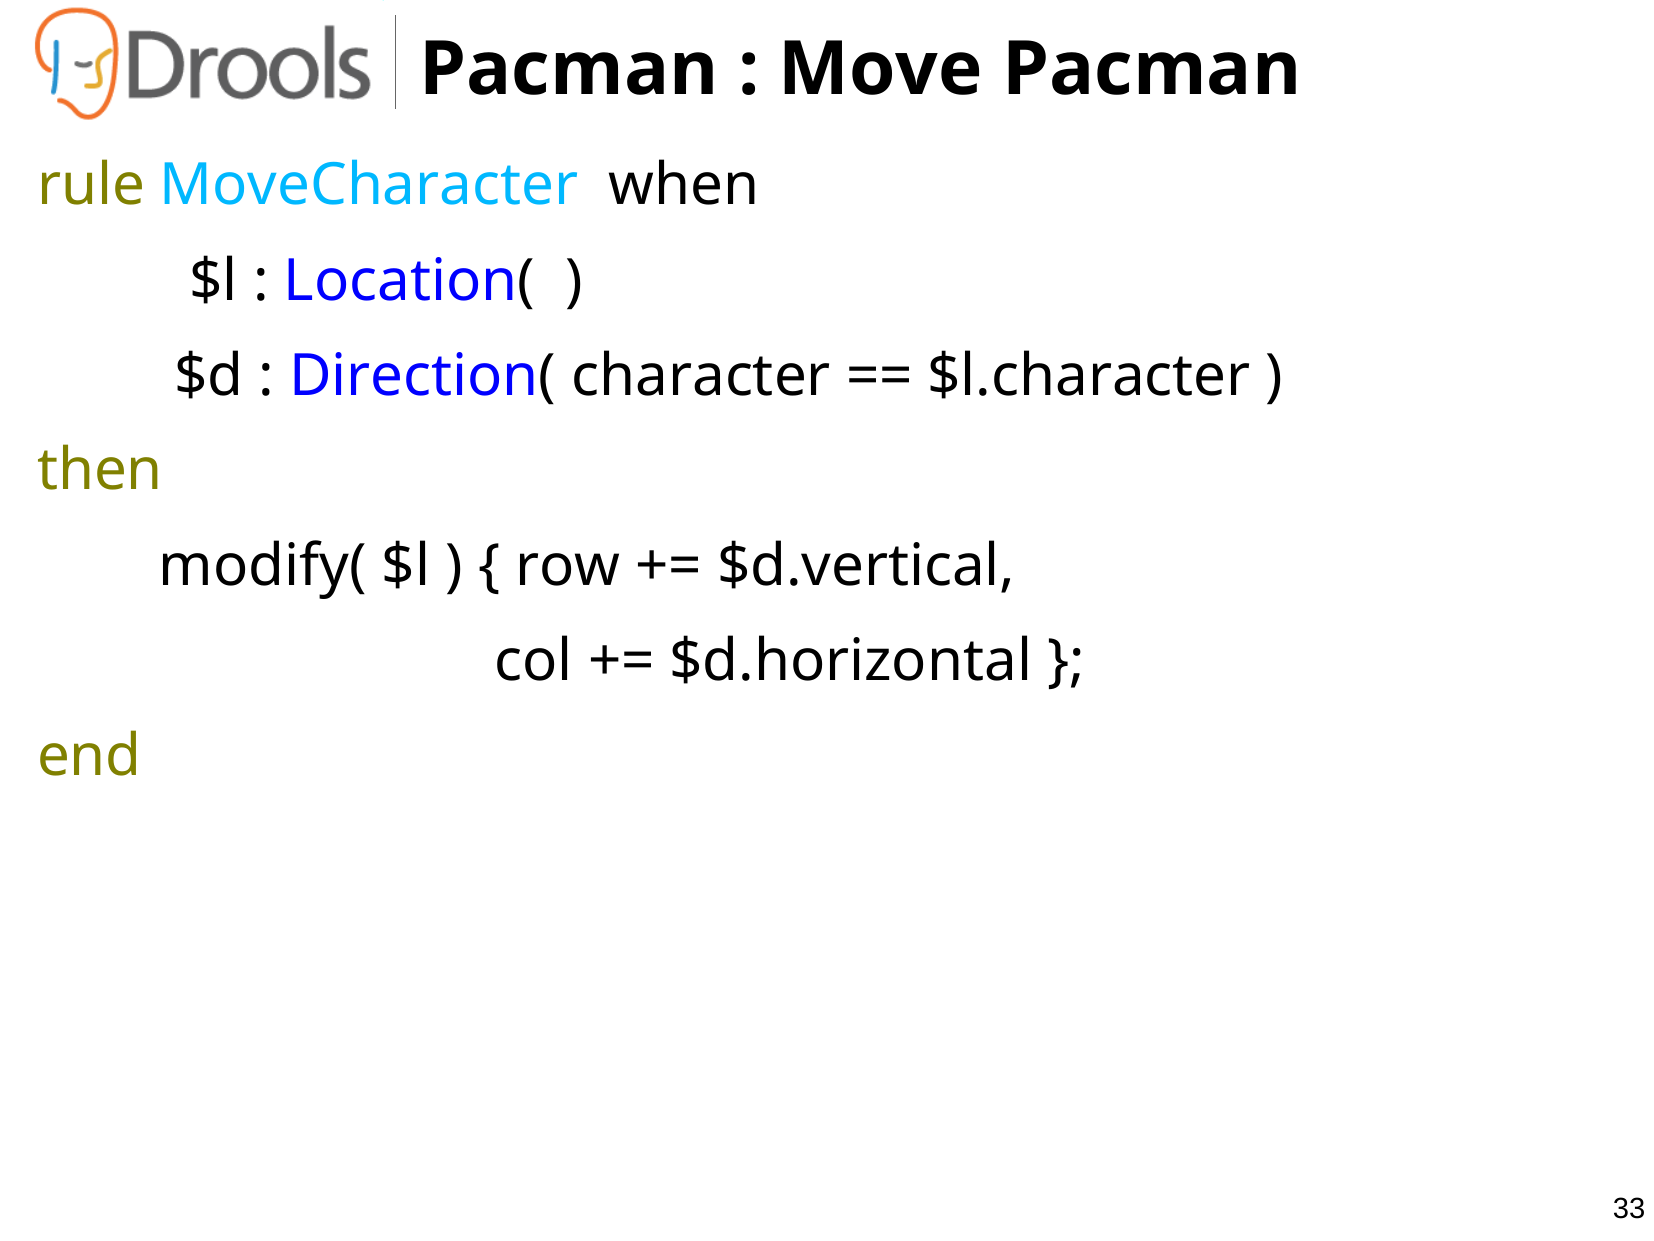

# Pacman : Move Pacman
rule MoveCharacter when
 $l : Location( )
 $d : Direction( character == $l.character )
then
 modify( $l ) { row += $d.vertical,
 col += $d.horizontal };
end